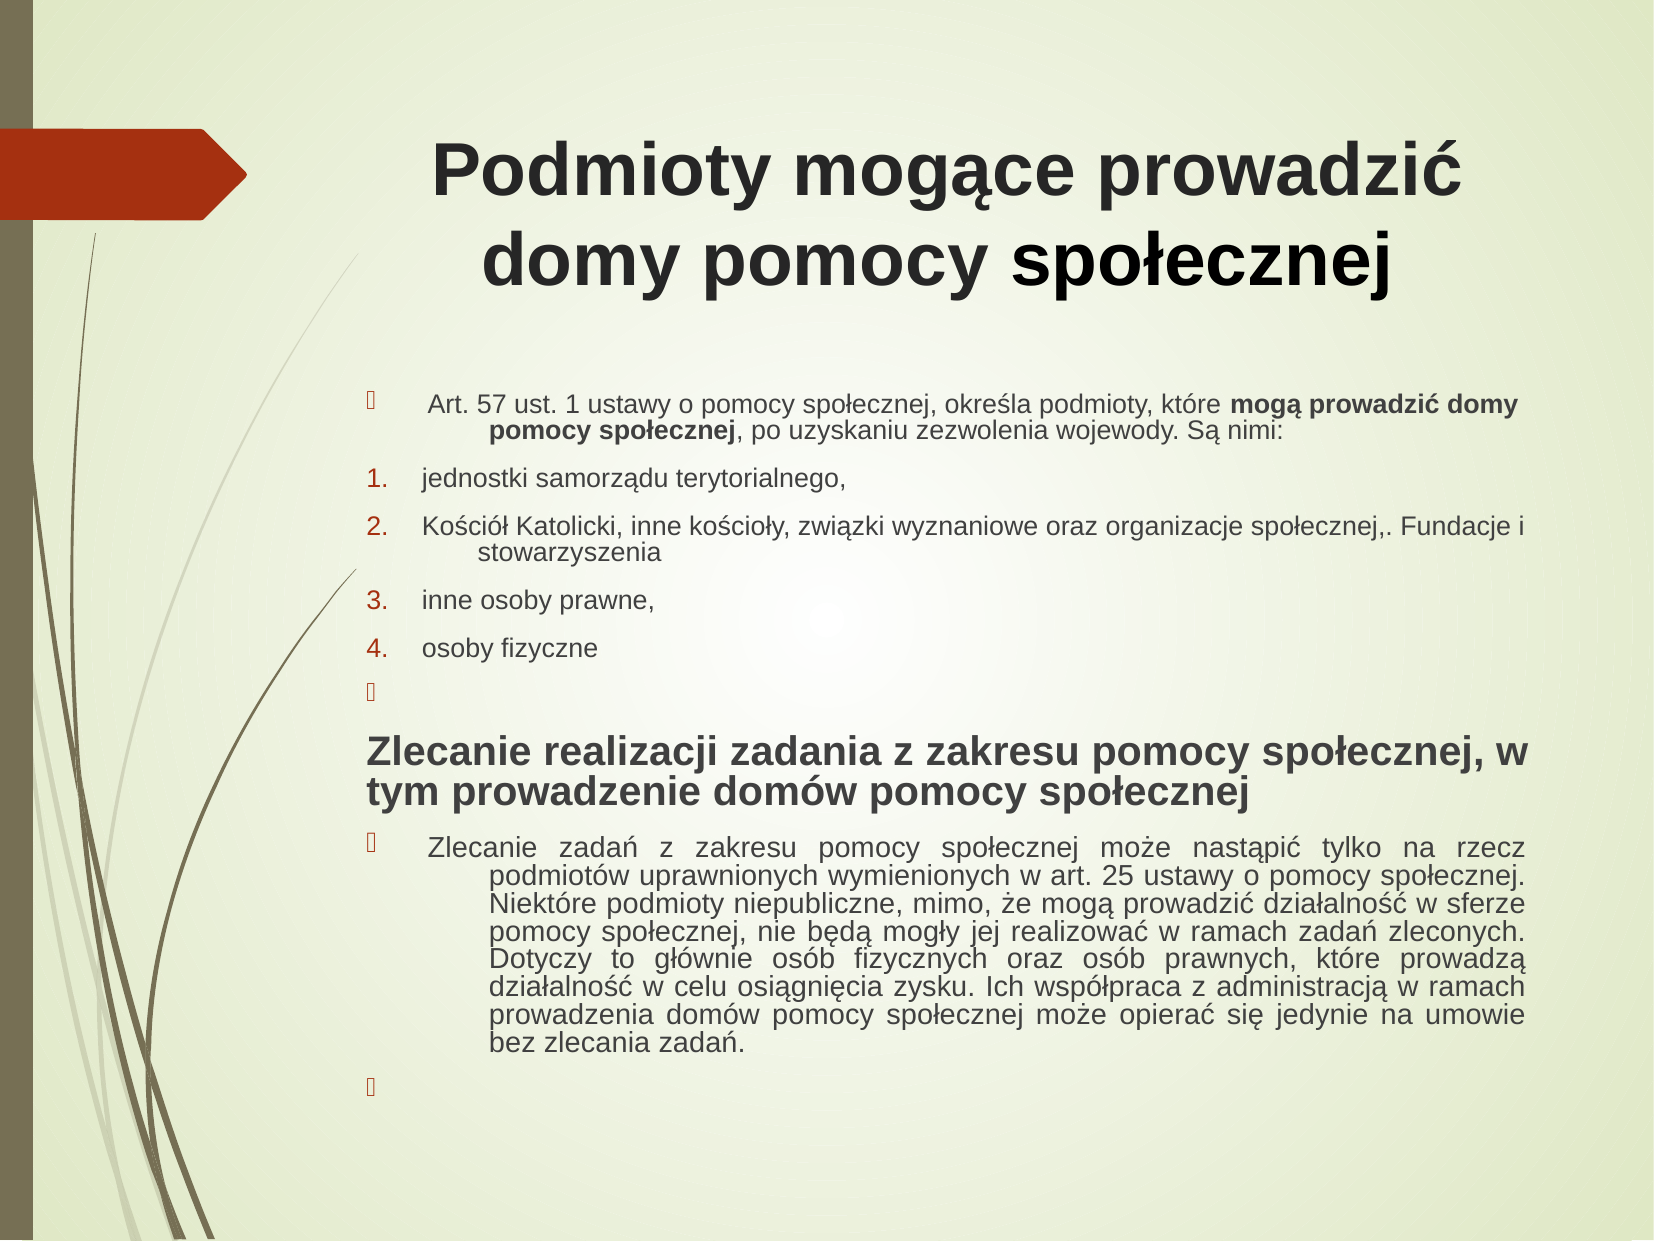

# Podmioty mogące prowadzić domy pomocy społecznej
Art. 57 ust. 1 ustawy o pomocy społecznej, określa podmioty, które mogą prowadzić domy pomocy społecznej, po uzyskaniu zezwolenia wojewody. Są nimi:
jednostki samorządu terytorialnego,
Kościół Katolicki, inne kościoły, związki wyznaniowe oraz organizacje społecznej,. Fundacje i stowarzyszenia
inne osoby prawne,
osoby fizyczne
Zlecanie realizacji zadania z zakresu pomocy społecznej, w tym prowadzenie domów pomocy społecznej
Zlecanie zadań z zakresu pomocy społecznej może nastąpić tylko na rzecz podmiotów uprawnionych wymienionych w art. 25 ustawy o pomocy społecznej. Niektóre podmioty niepubliczne, mimo, że mogą prowadzić działalność w sferze pomocy społecznej, nie będą mogły jej realizować w ramach zadań zleconych. Dotyczy to głównie osób fizycznych oraz osób prawnych, które prowadzą działalność w celu osiągnięcia zysku. Ich współpraca z administracją w ramach prowadzenia domów pomocy społecznej może opierać się jedynie na umowie bez zlecania zadań.